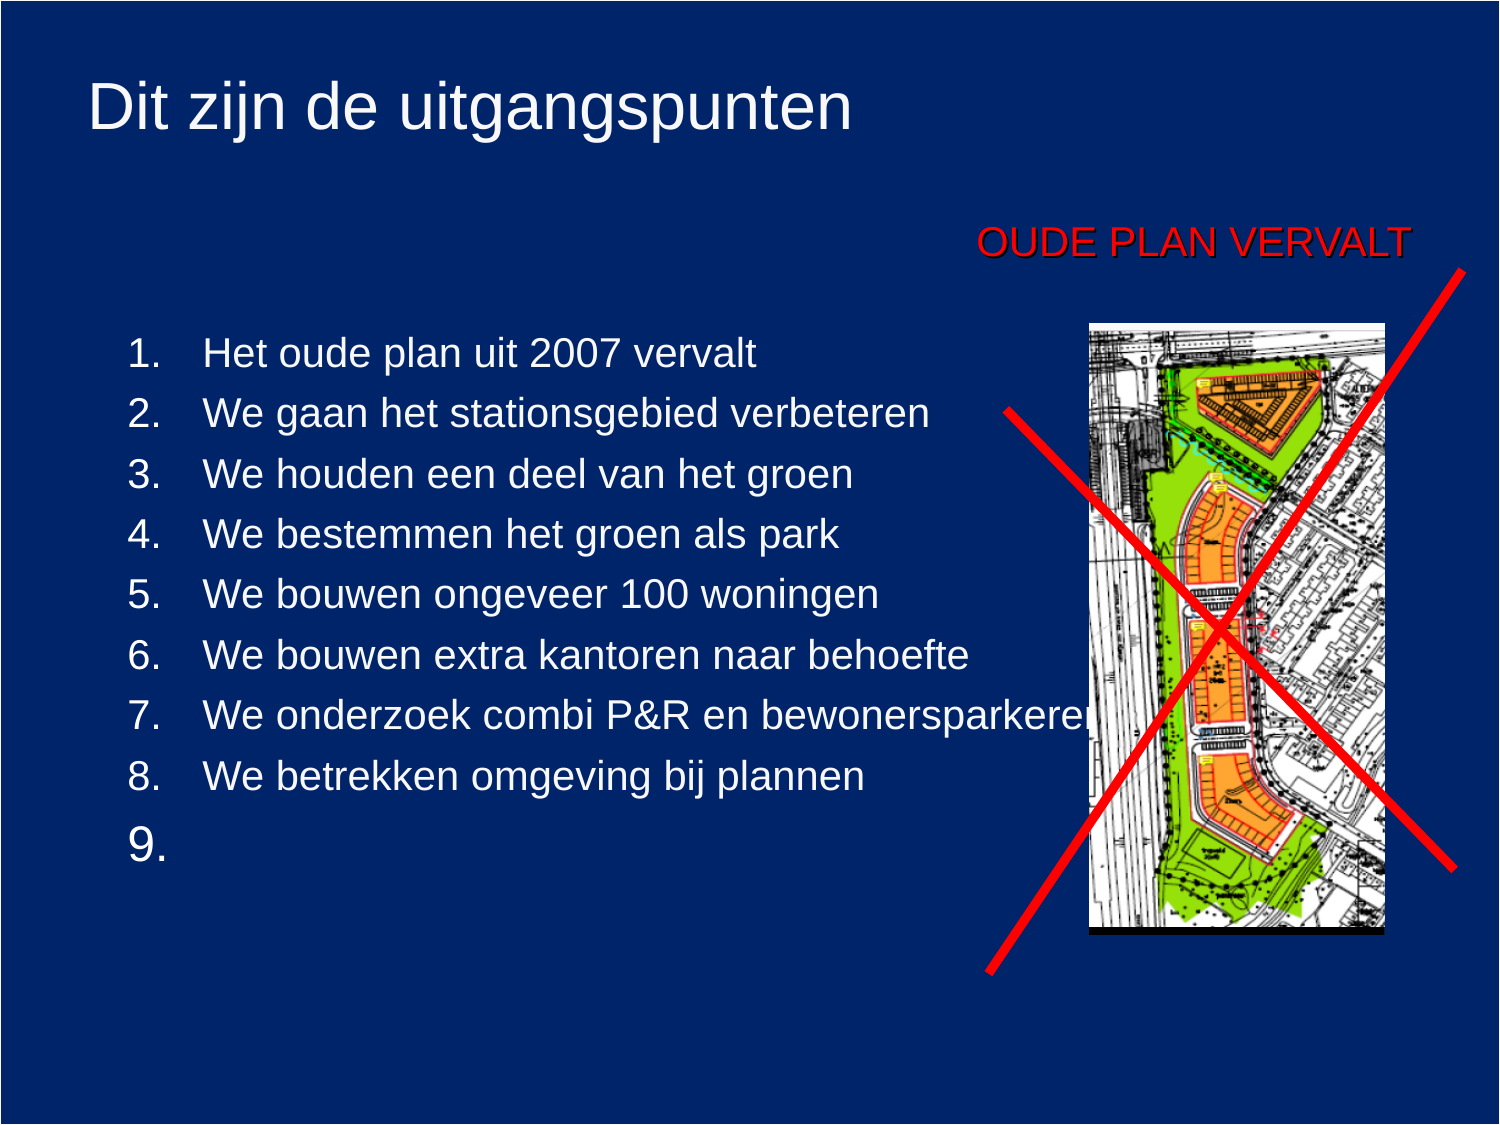

# Dit zijn de uitgangspunten
OUDE PLAN VERVALT
Het oude plan uit 2007 vervalt
We gaan het stationsgebied verbeteren
We houden een deel van het groen
We bestemmen het groen als park
We bouwen ongeveer 100 woningen
We bouwen extra kantoren naar behoefte
We onderzoek combi P&R en bewonersparkeren
We betrekken omgeving bij plannen